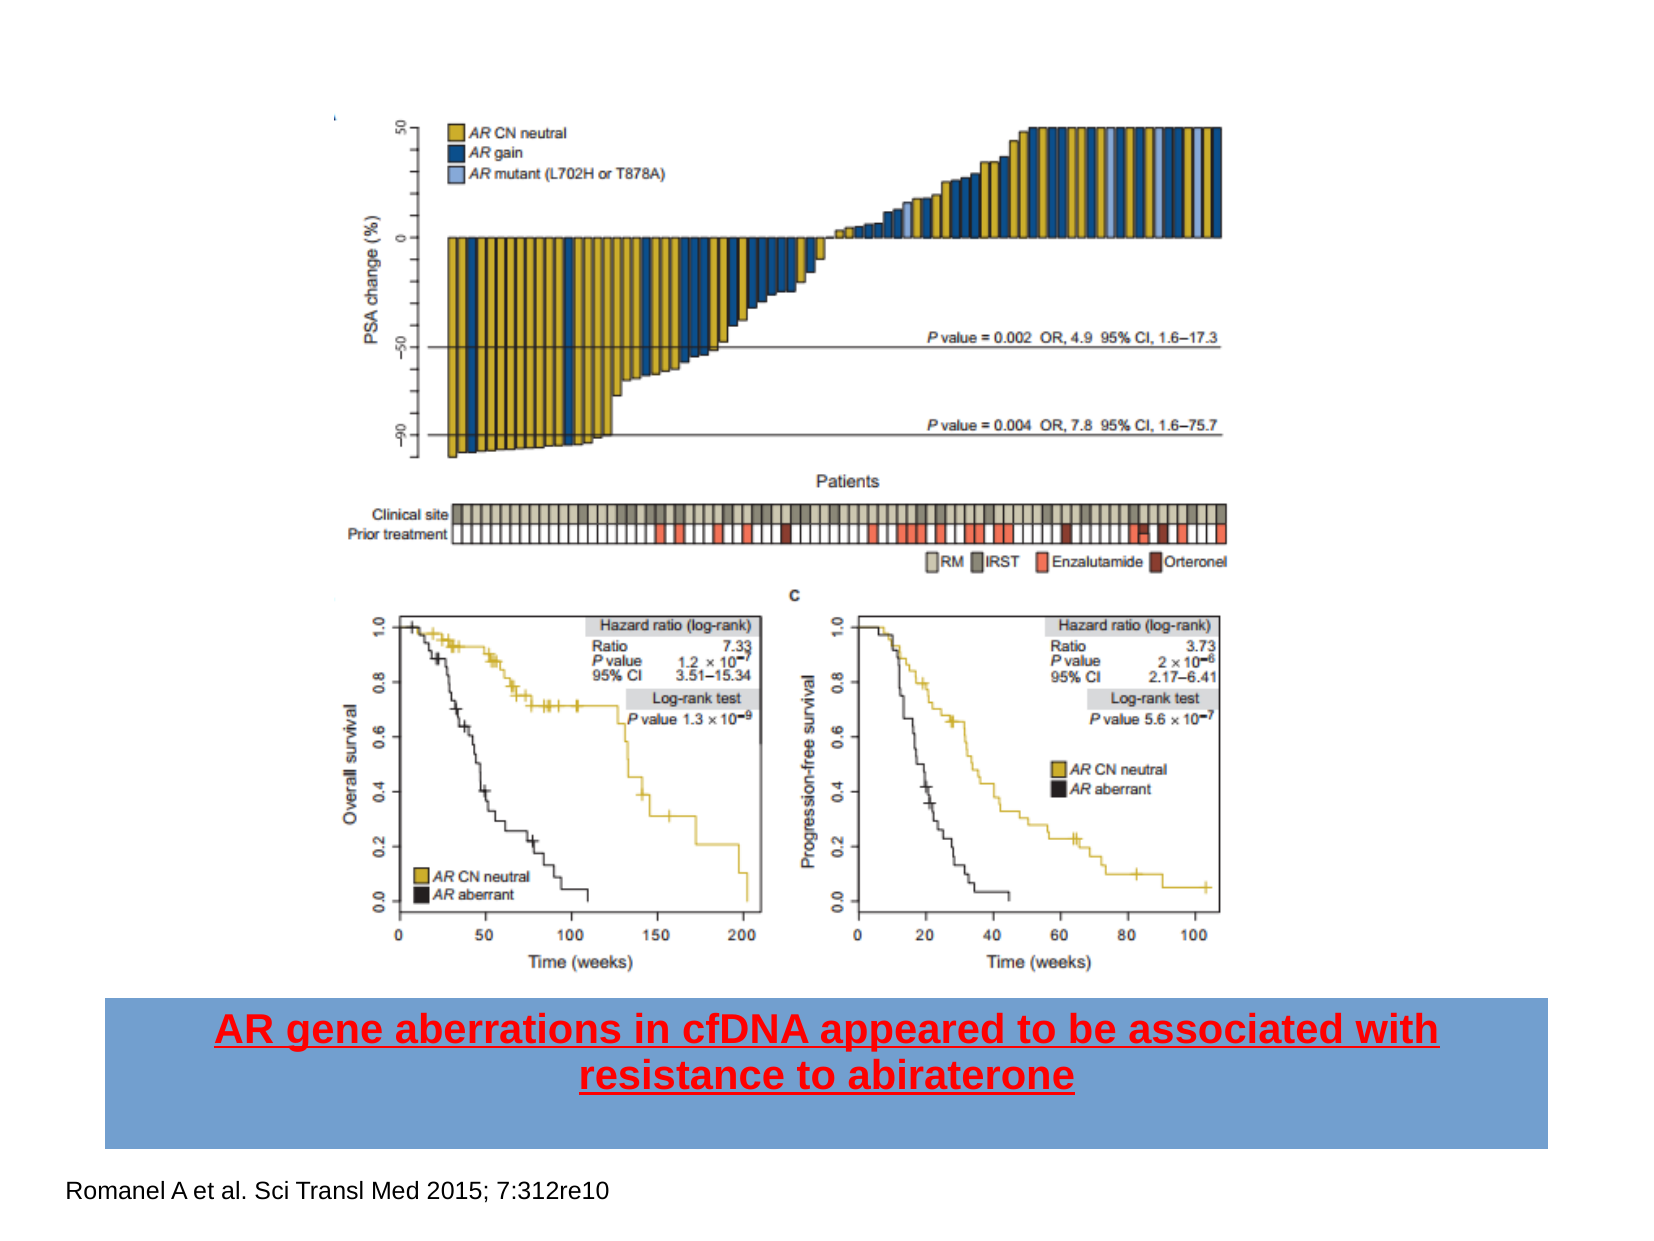

| AR gene aberrations in cfDNA appeared to be associated with resistance to abiraterone |
| --- |
Romanel A et al. Sci Transl Med 2015; 7:312re10